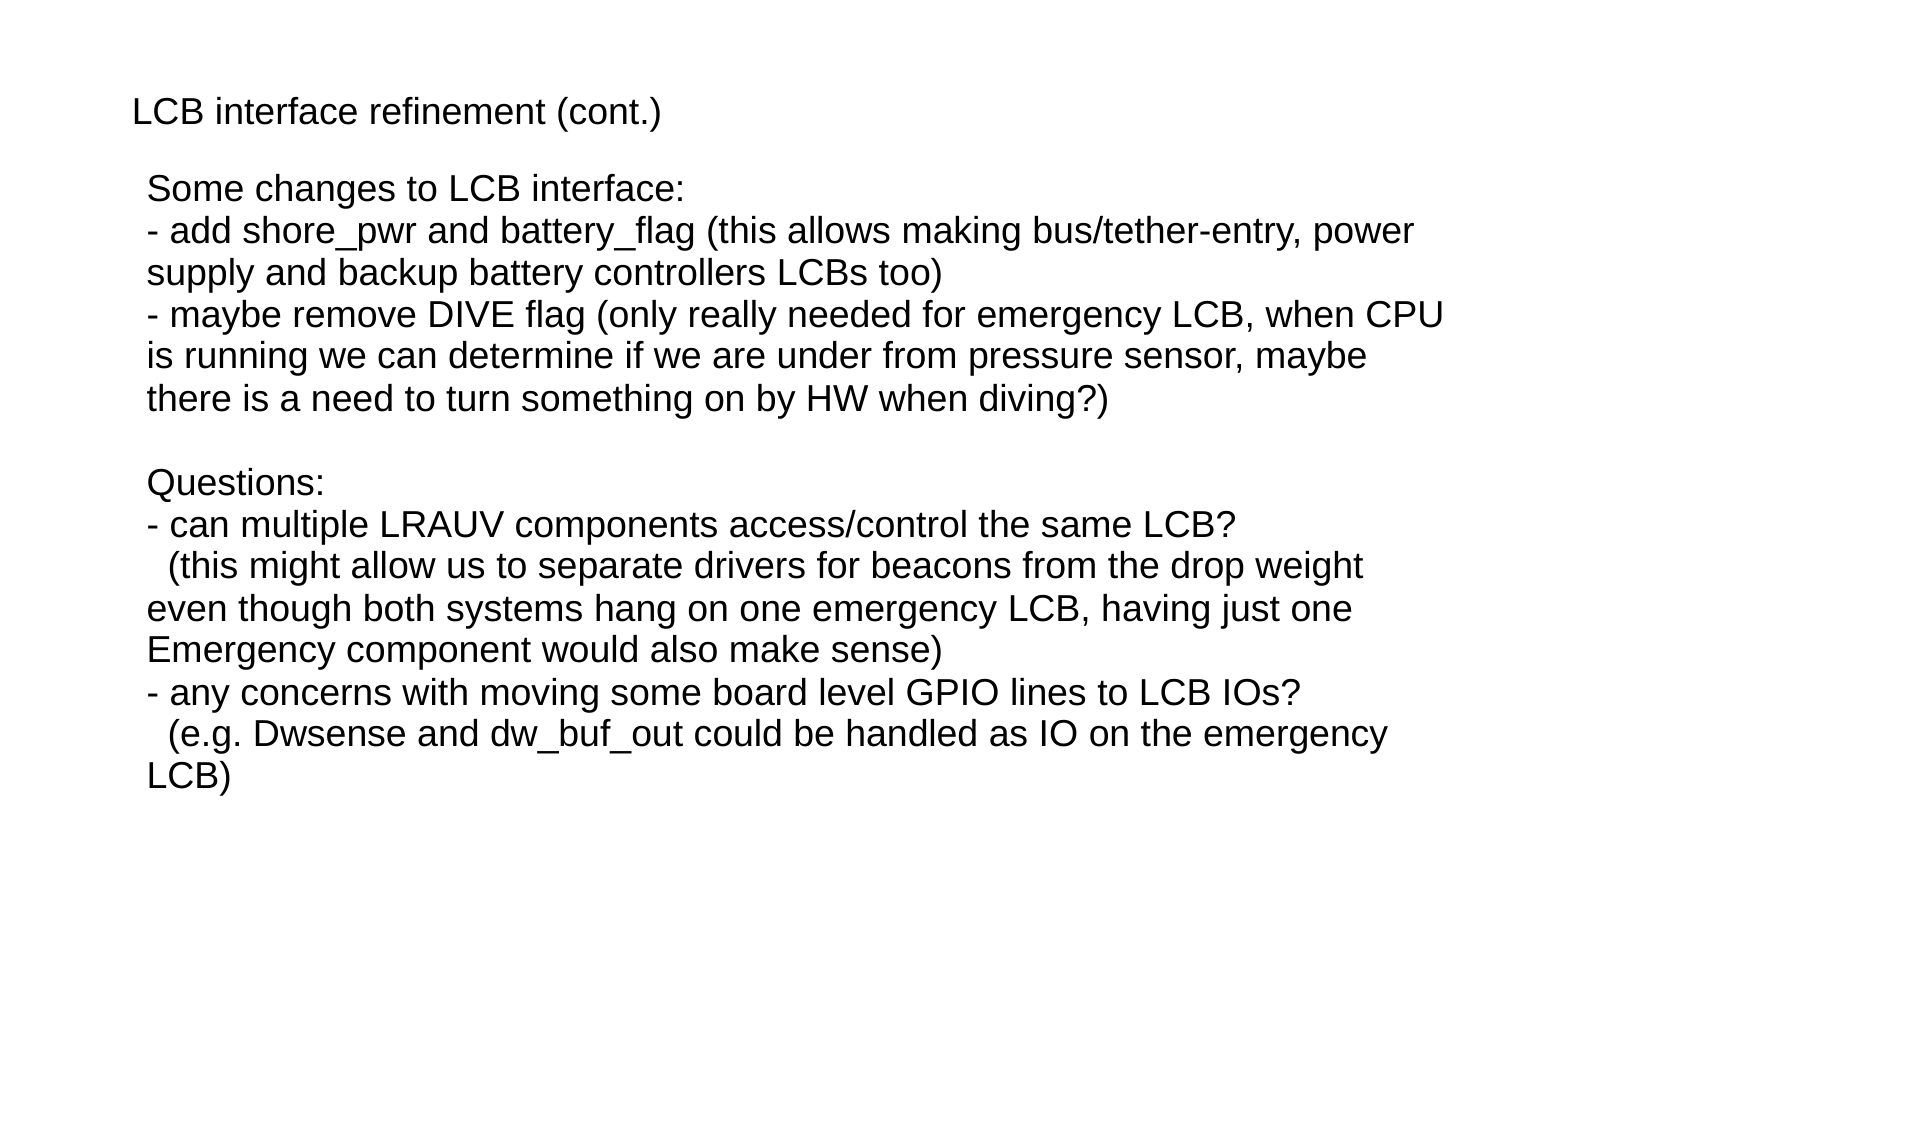

# LCB interface refinement (cont.)
Some changes to LCB interface:
- add shore_pwr and battery_flag (this allows making bus/tether-entry, power supply and backup battery controllers LCBs too)
- maybe remove DIVE flag (only really needed for emergency LCB, when CPU is running we can determine if we are under from pressure sensor, maybe there is a need to turn something on by HW when diving?)
Questions:
- can multiple LRAUV components access/control the same LCB?
 (this might allow us to separate drivers for beacons from the drop weight even though both systems hang on one emergency LCB, having just one Emergency component would also make sense)
- any concerns with moving some board level GPIO lines to LCB IOs?
 (e.g. Dwsense and dw_buf_out could be handled as IO on the emergency LCB)